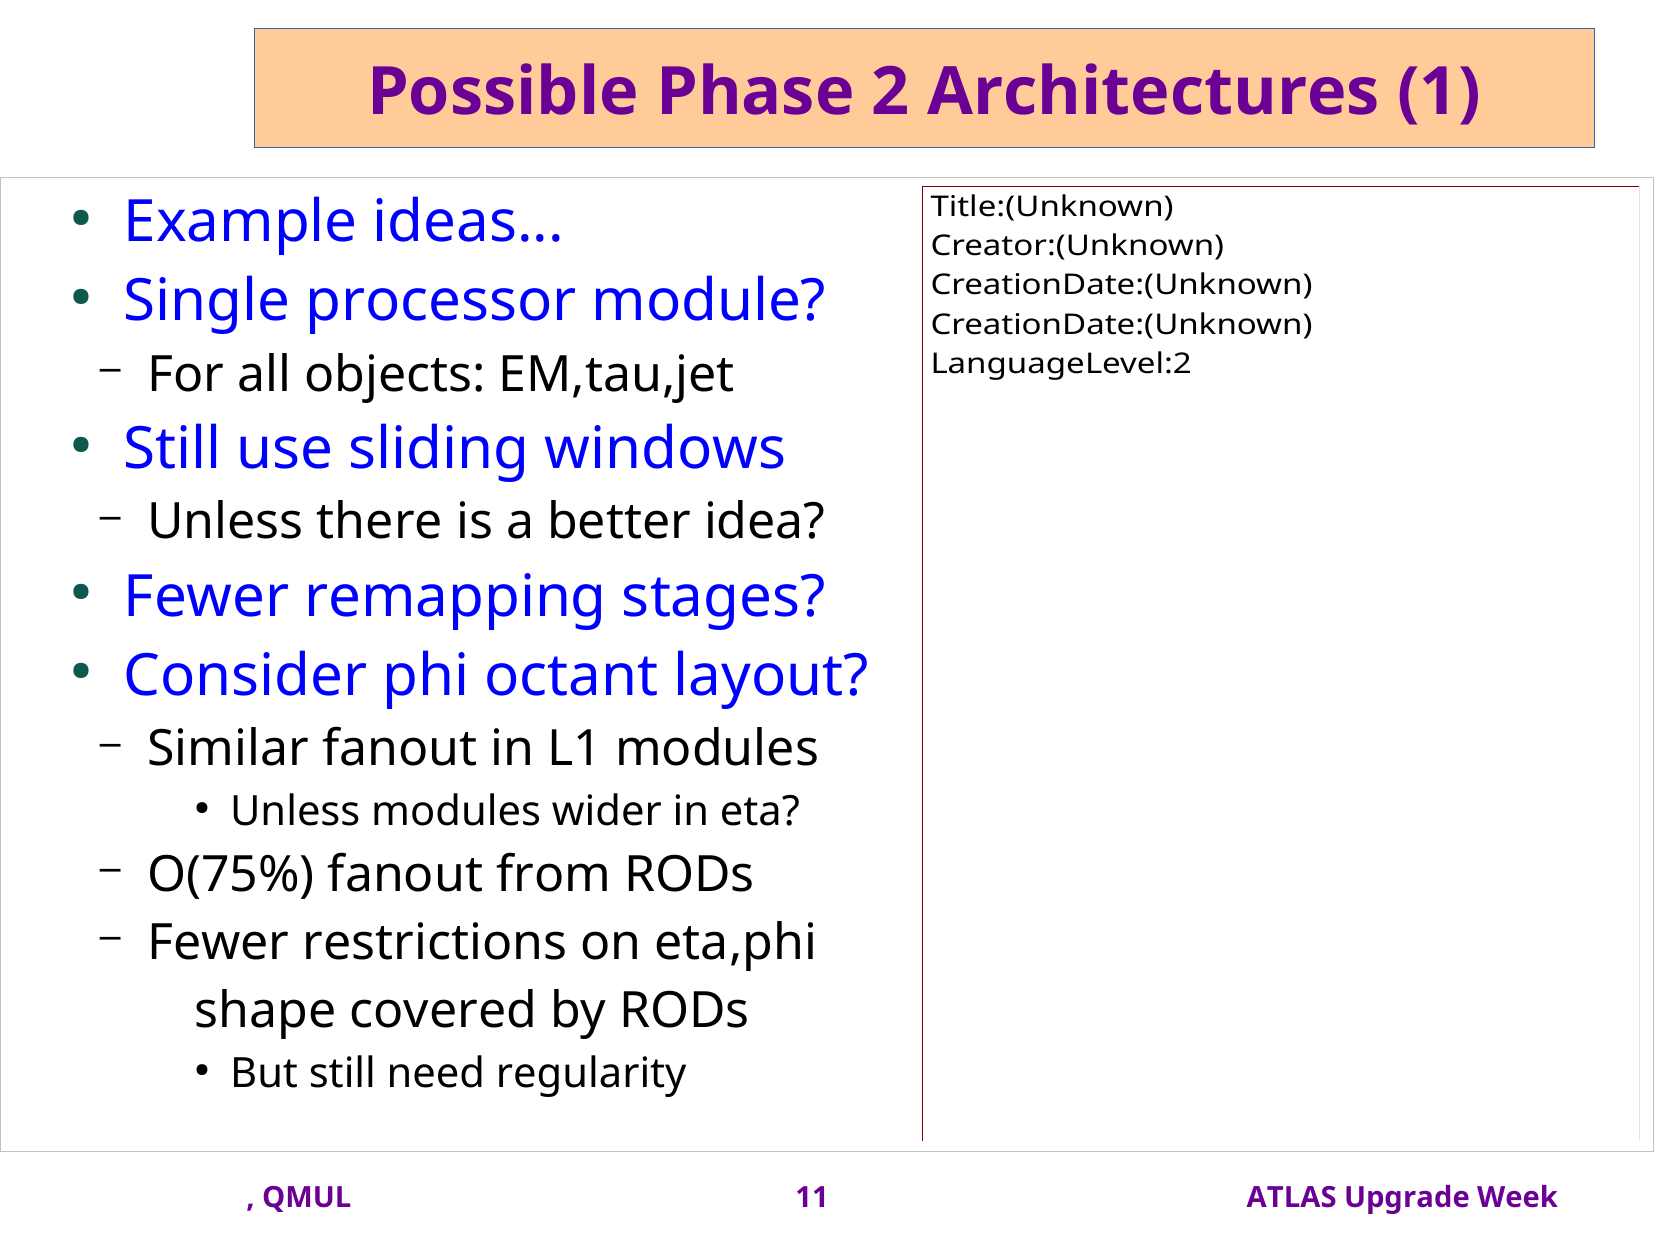

# Possible Phase 2 Architectures (1)
Example ideas...
Single processor module?
For all objects: EM,tau,jet
Still use sliding windows
Unless there is a better idea?
Fewer remapping stages?
Consider phi octant layout?
Similar fanout in L1 modules
Unless modules wider in eta?
O(75%) fanout from RODs
Fewer restrictions on eta,phi shape covered by RODs
But still need regularity